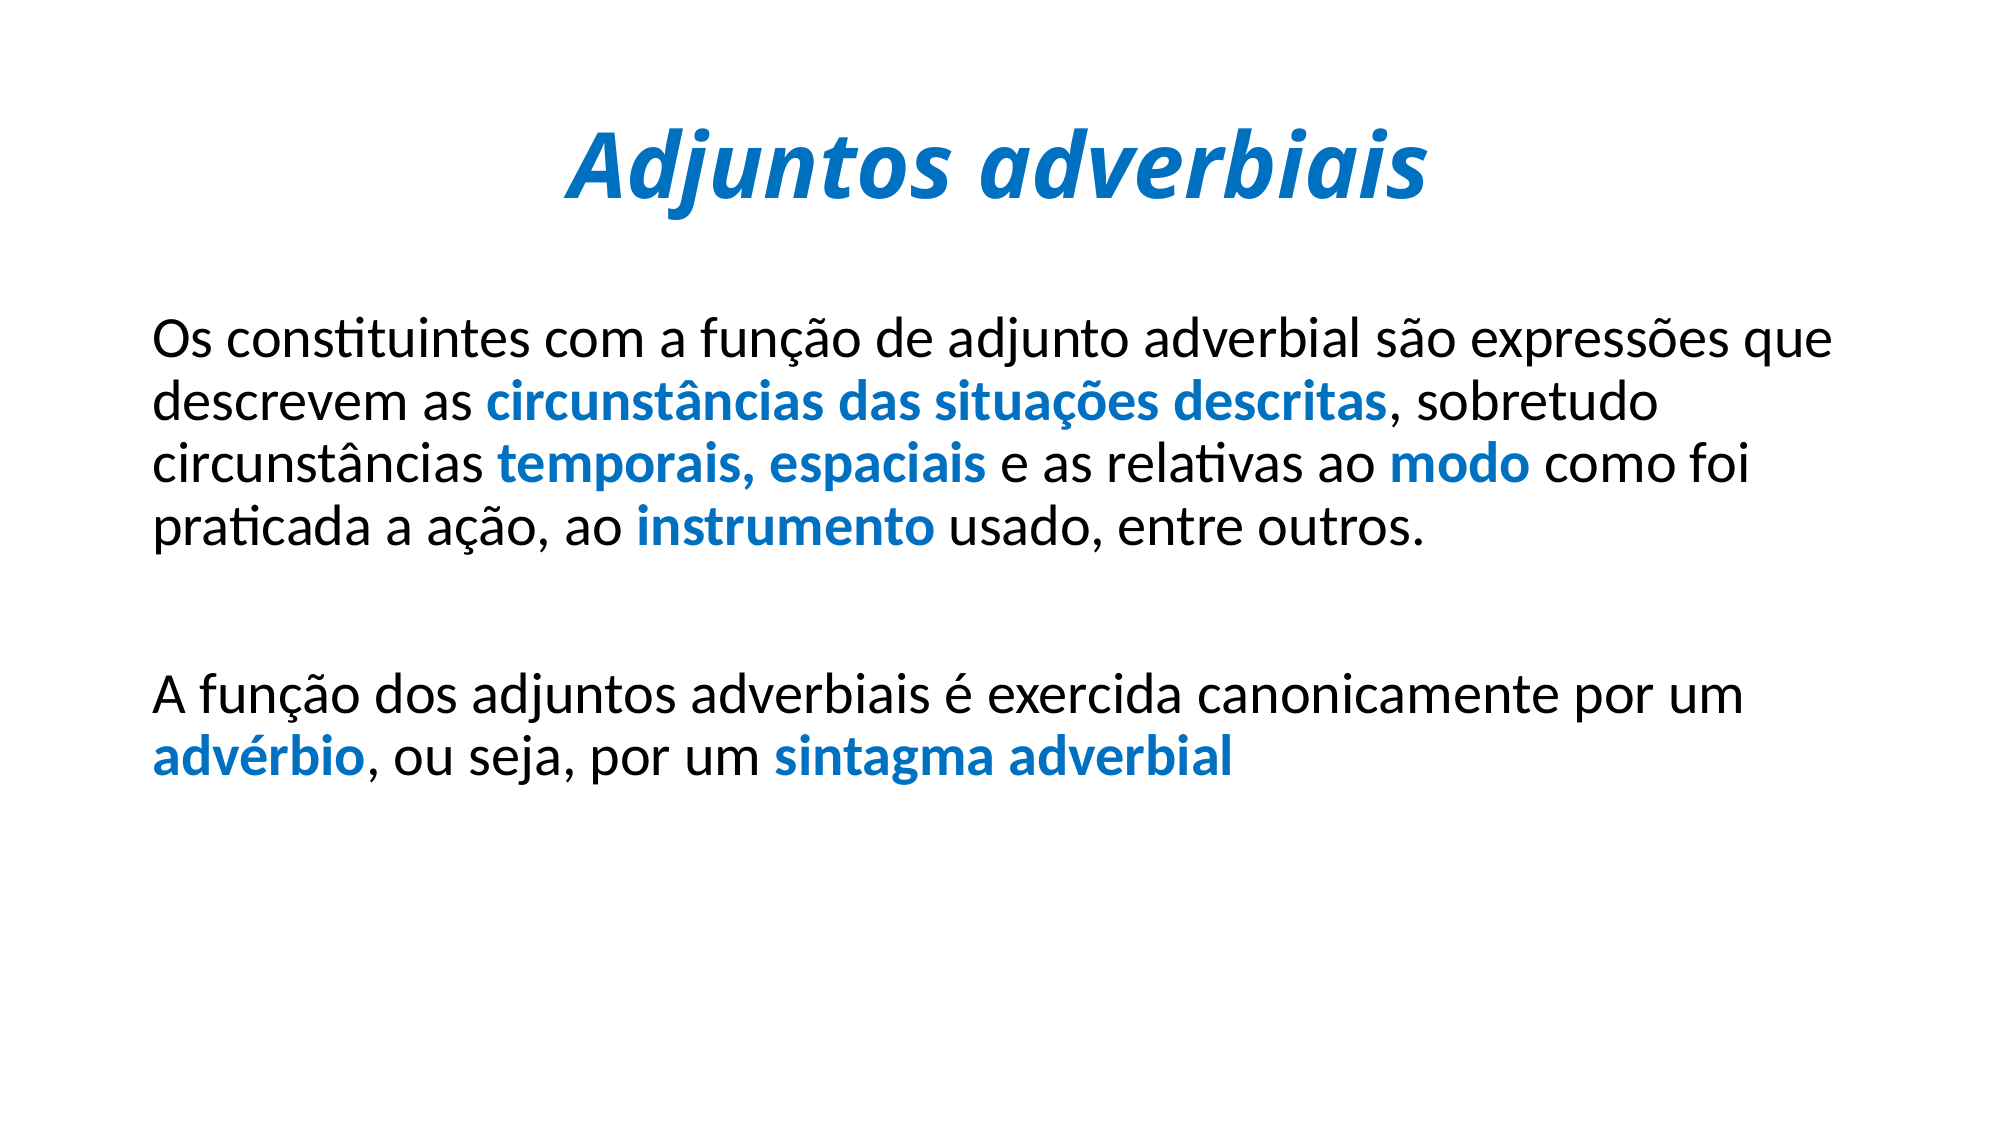

# Adjuntos adverbiais
Os constituintes com a função de adjunto adverbial são expressões que descrevem as circunstâncias das situações descritas, sobretudo circunstâncias temporais, espaciais e as relativas ao modo como foi praticada a ação, ao instrumento usado, entre outros.
A função dos adjuntos adverbiais é exercida canonicamente por um advérbio, ou seja, por um sintagma adverbial